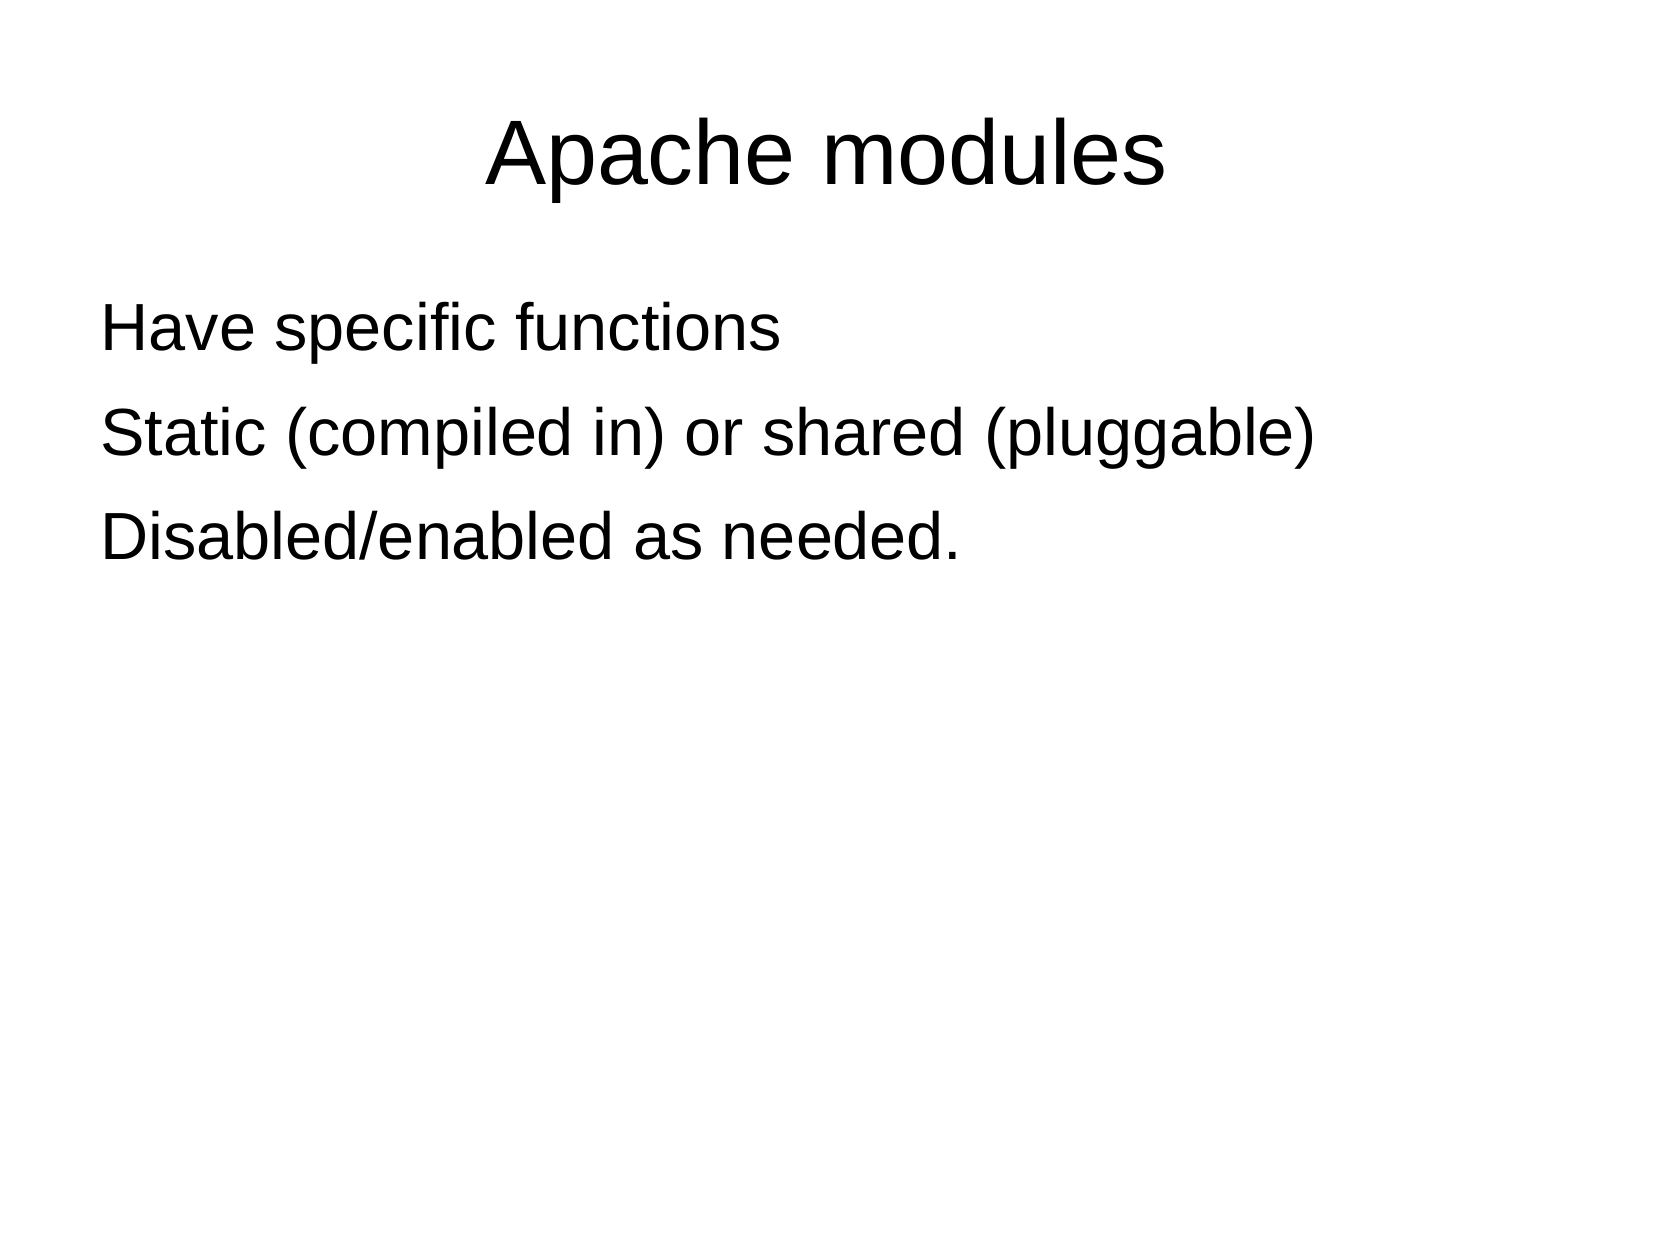

# Apache modules
Have specific functions
Static (compiled in) or shared (pluggable)
Disabled/enabled as needed.